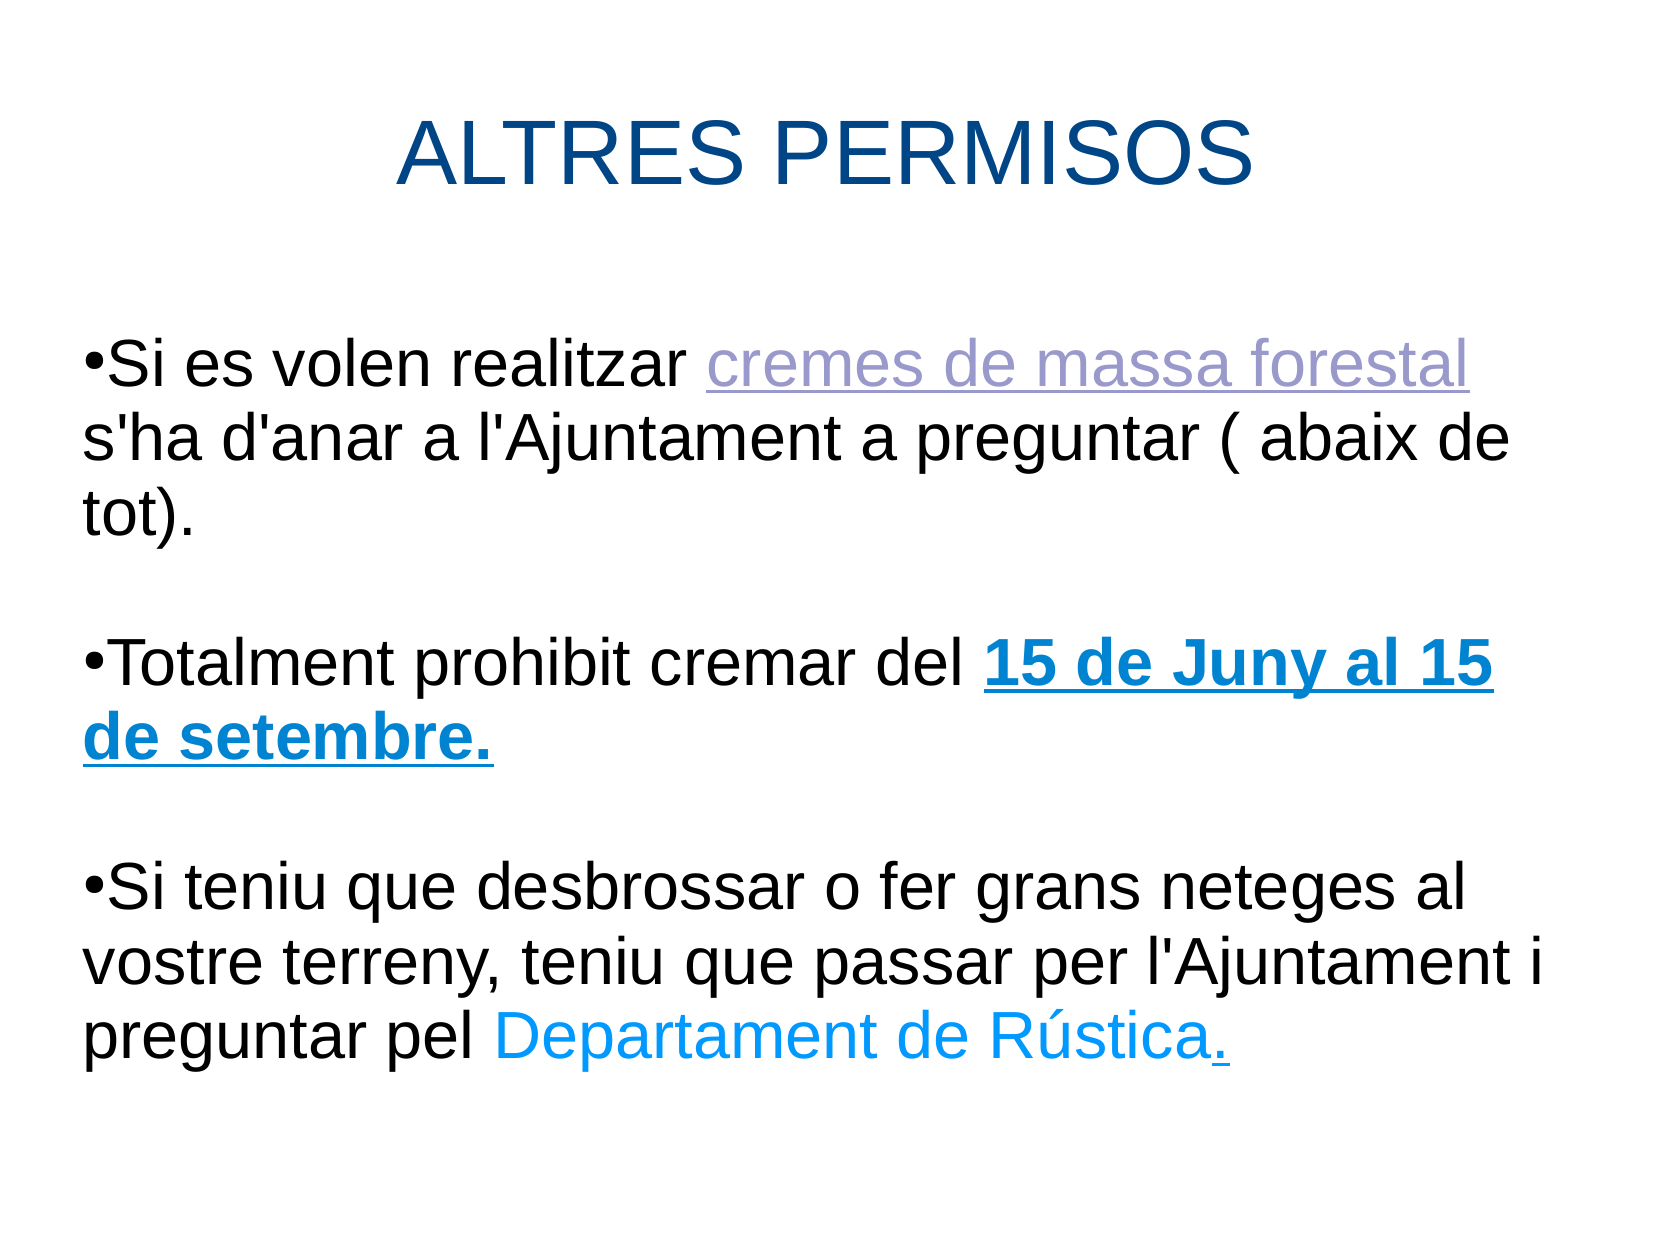

# ALTRES PERMISOS
Si es volen realitzar cremes de massa forestal s'ha d'anar a l'Ajuntament a preguntar ( abaix de tot).
Totalment prohibit cremar del 15 de Juny al 15 de setembre.
Si teniu que desbrossar o fer grans neteges al vostre terreny, teniu que passar per l'Ajuntament i preguntar pel Departament de Rústica.